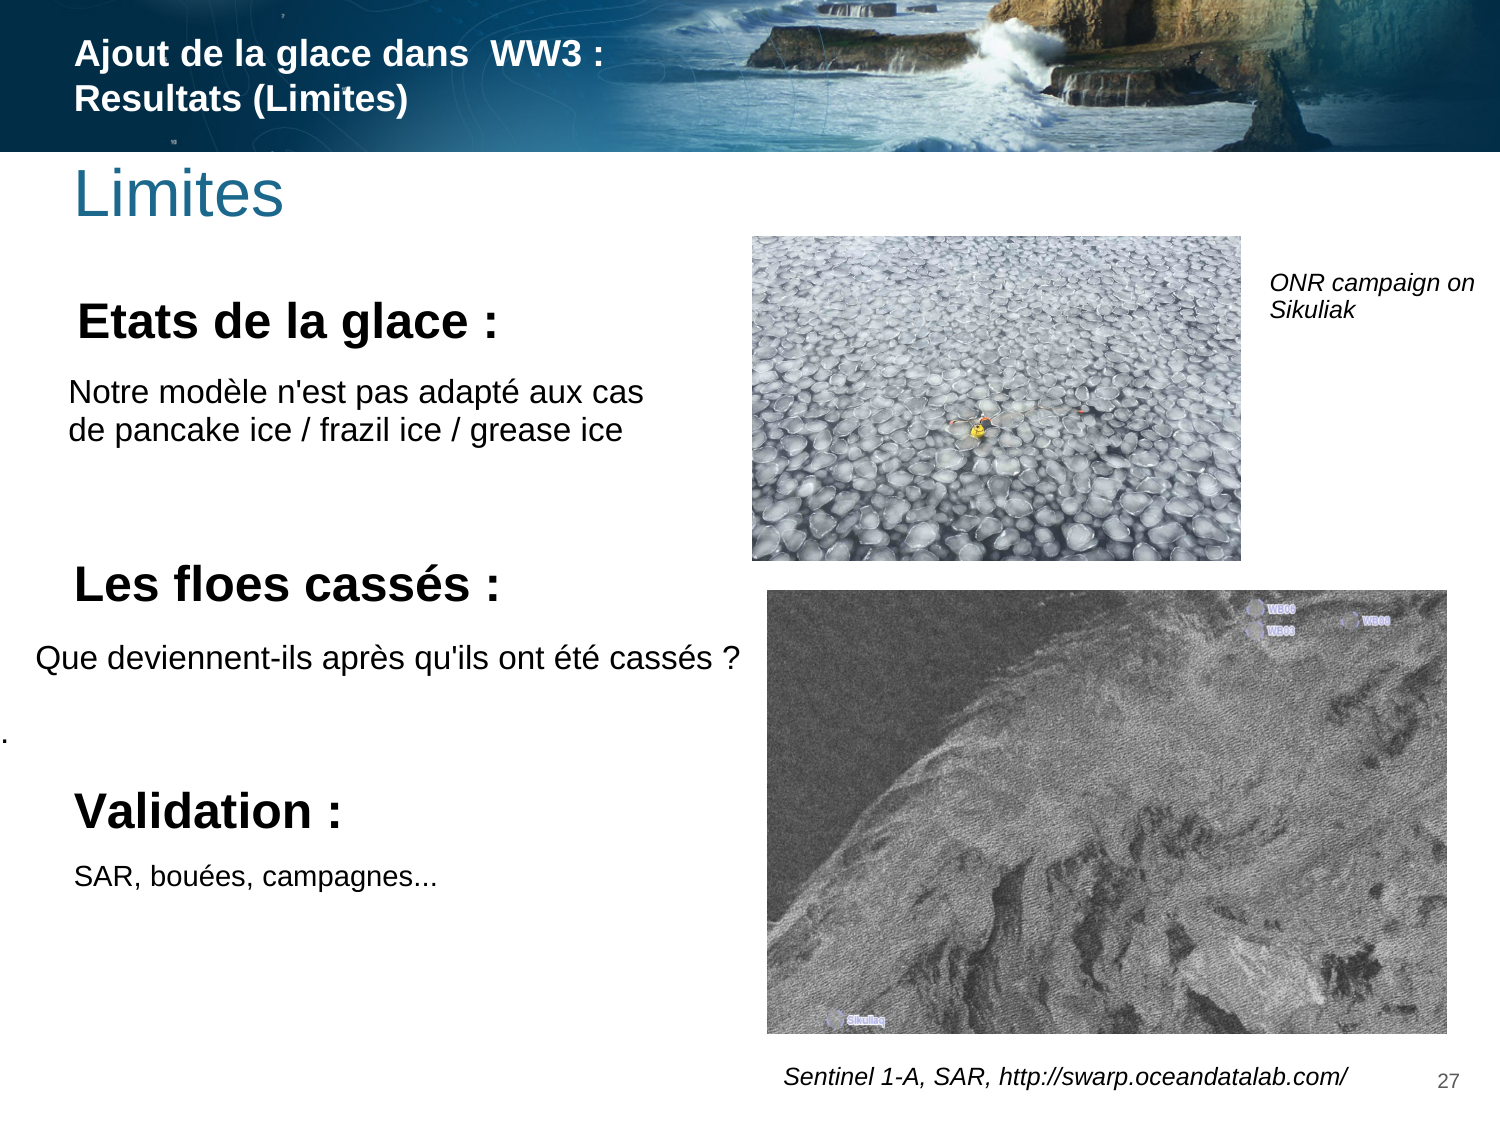

Ajout de la glace dans WW3 : Resultats (Limites)
# Limites
ONR campaign on Sikuliak
Etats de la glace :
Notre modèle n'est pas adapté aux cas de pancake ice / frazil ice / grease ice
Les floes cassés :
Que deviennent-ils après qu'ils ont été cassés ?
.
Validation :
SAR, bouées, campagnes...
27
Sentinel 1-A, SAR, http://swarp.oceandatalab.com/